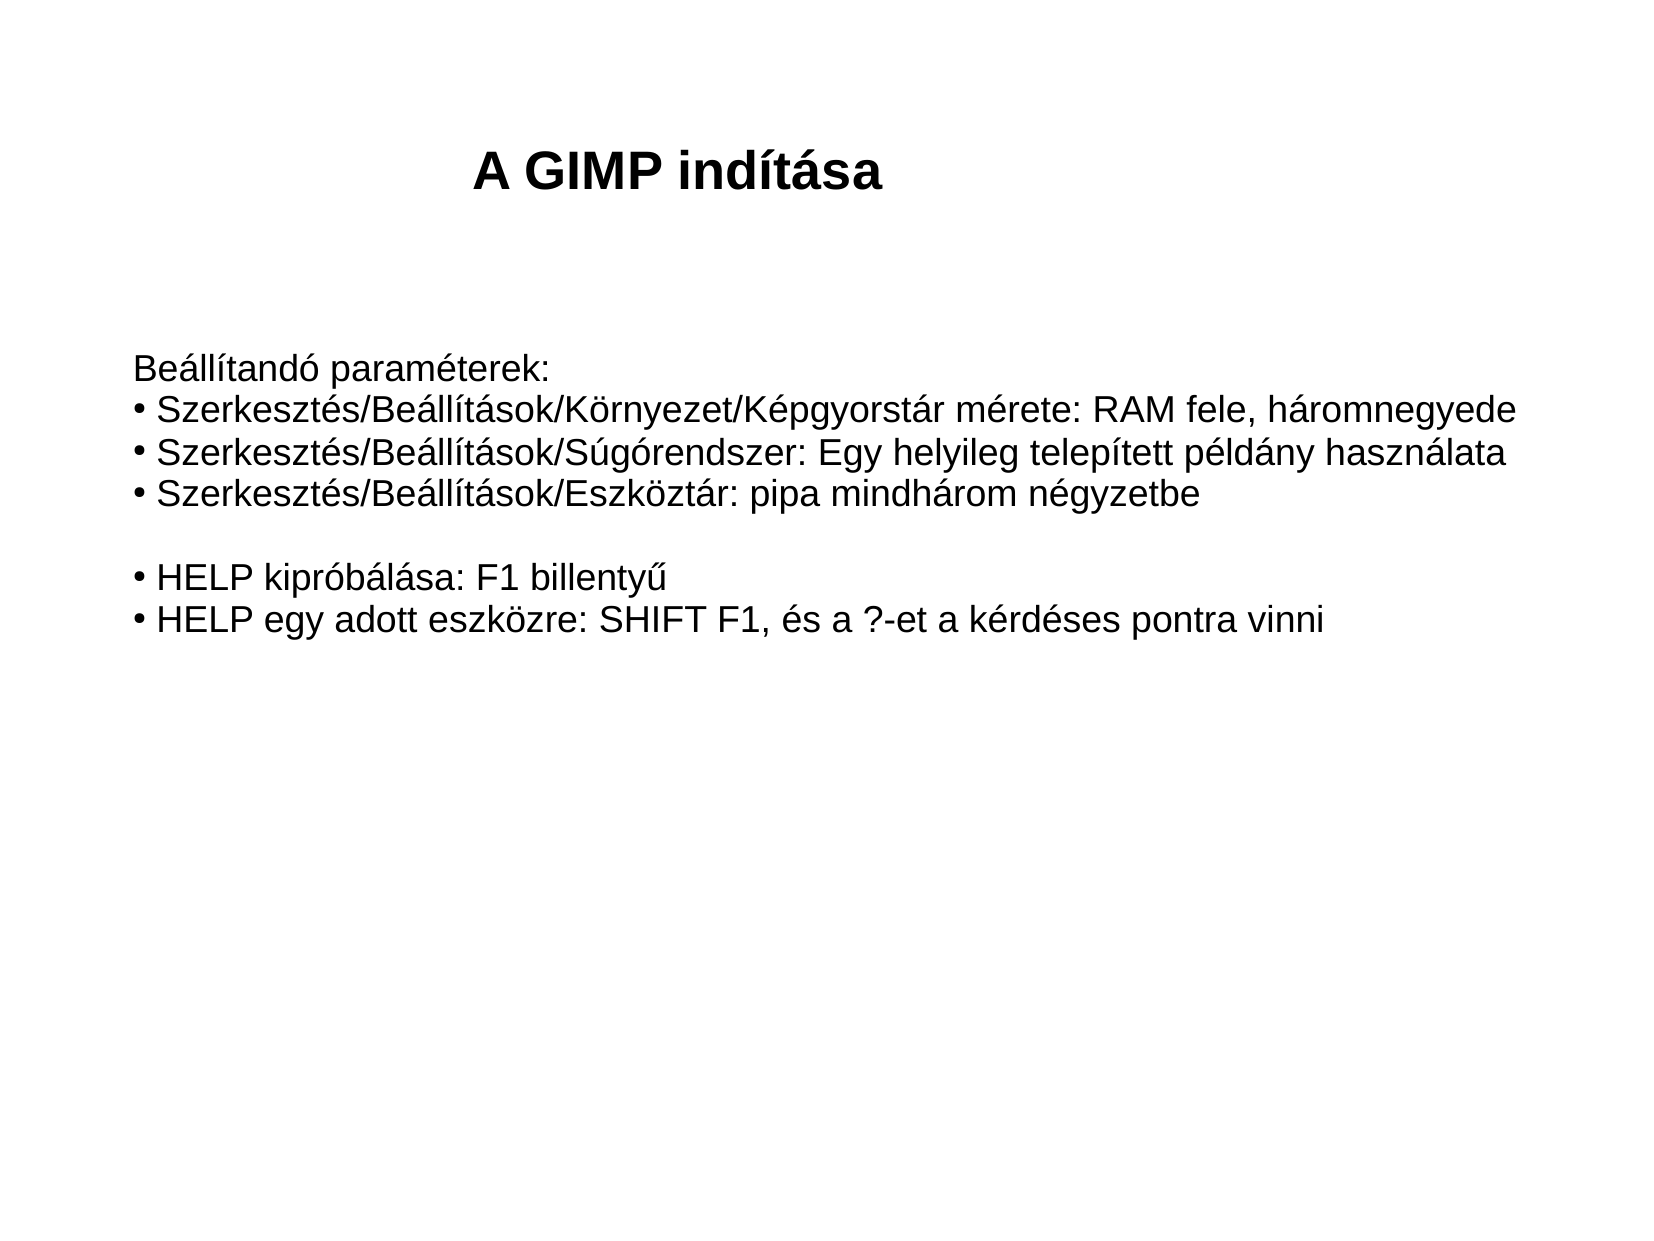

A GIMP indítása
Beállítandó paraméterek:
 Szerkesztés/Beállítások/Környezet/Képgyorstár mérete: RAM fele, háromnegyede
 Szerkesztés/Beállítások/Súgórendszer: Egy helyileg telepített példány használata
 Szerkesztés/Beállítások/Eszköztár: pipa mindhárom négyzetbe
 HELP kipróbálása: F1 billentyű
 HELP egy adott eszközre: SHIFT F1, és a ?-et a kérdéses pontra vinni